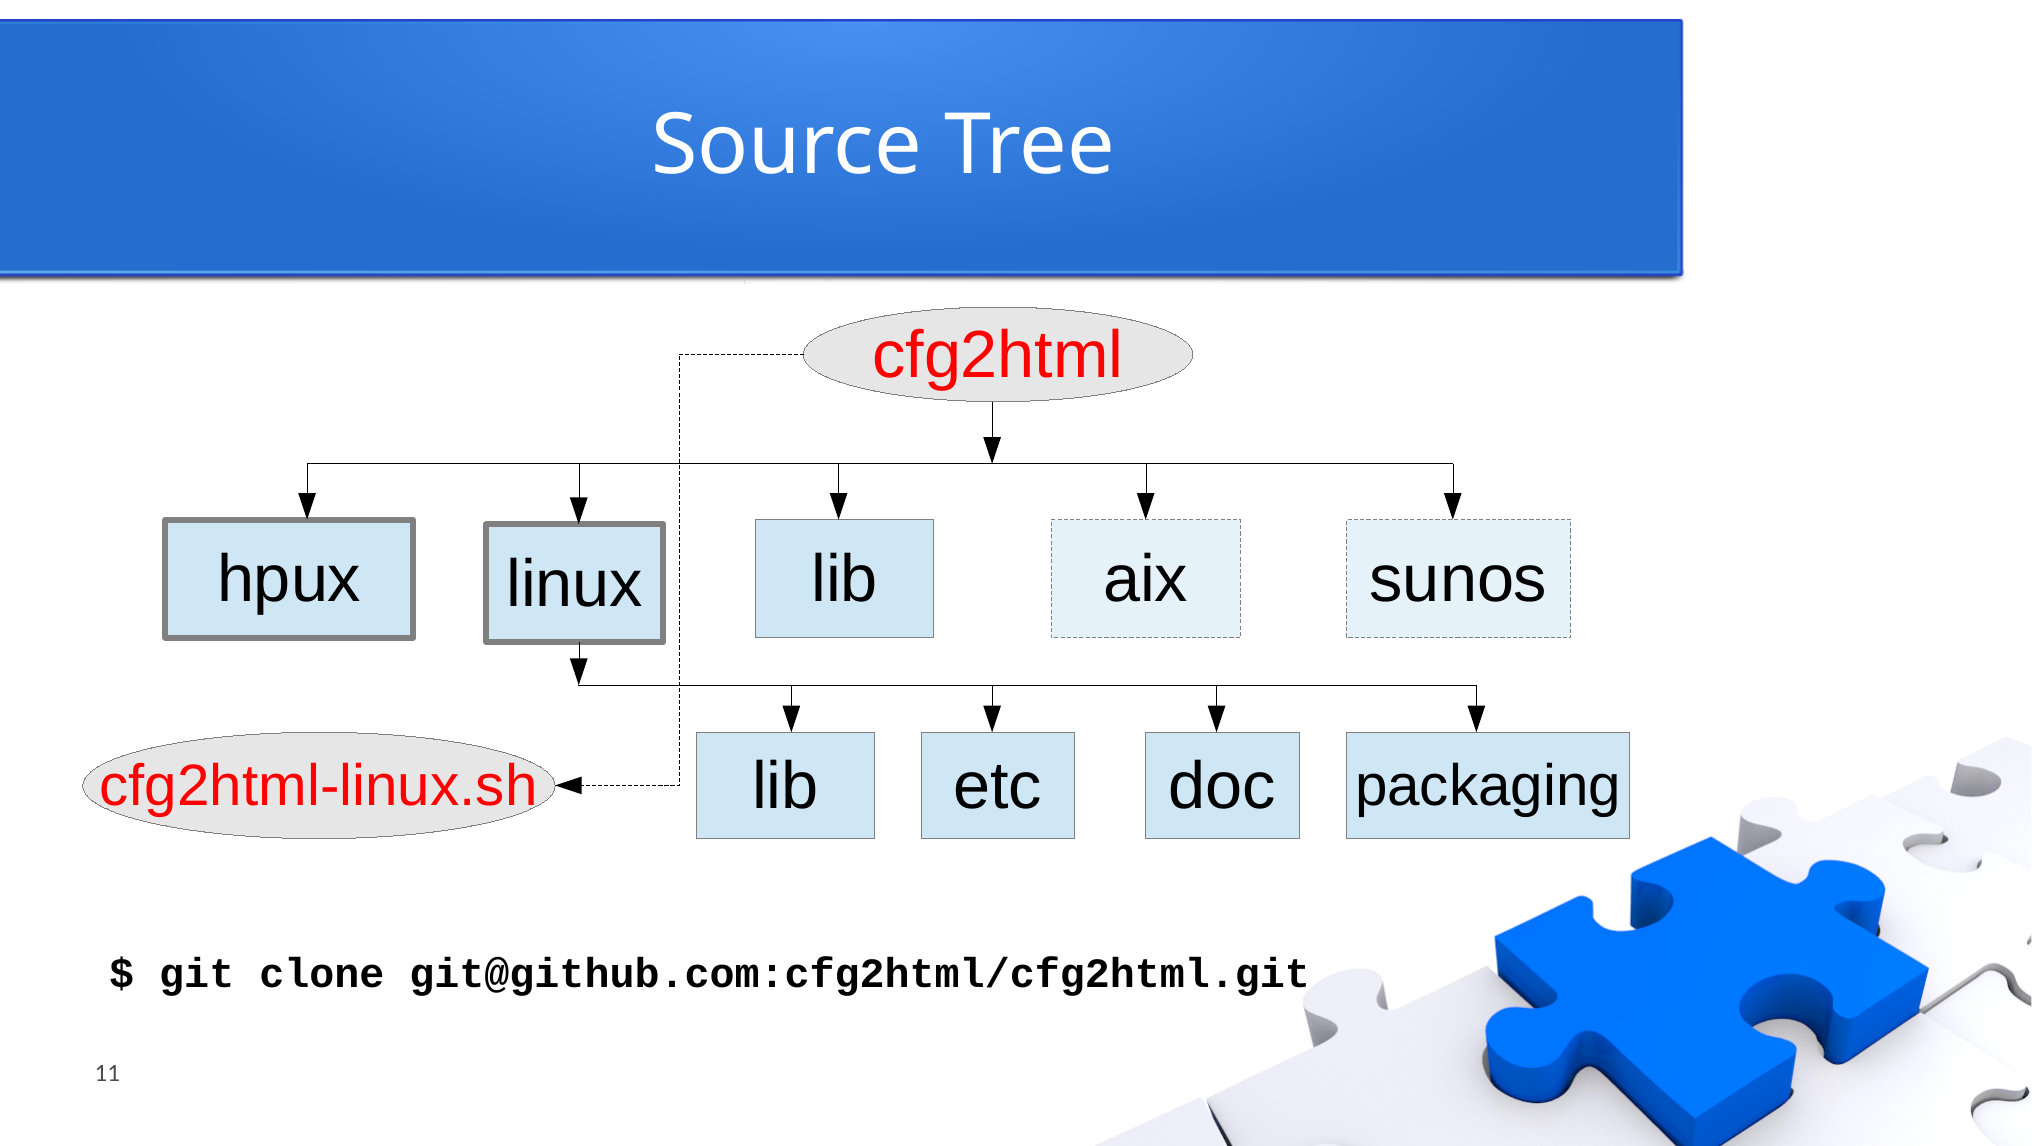

# Source Tree
cfg2html
hpux
lib
aix
sunos
linux
cfg2html-linux.sh
lib
etc
doc
packaging
$ git clone git@github.com:cfg2html/cfg2html.git
11